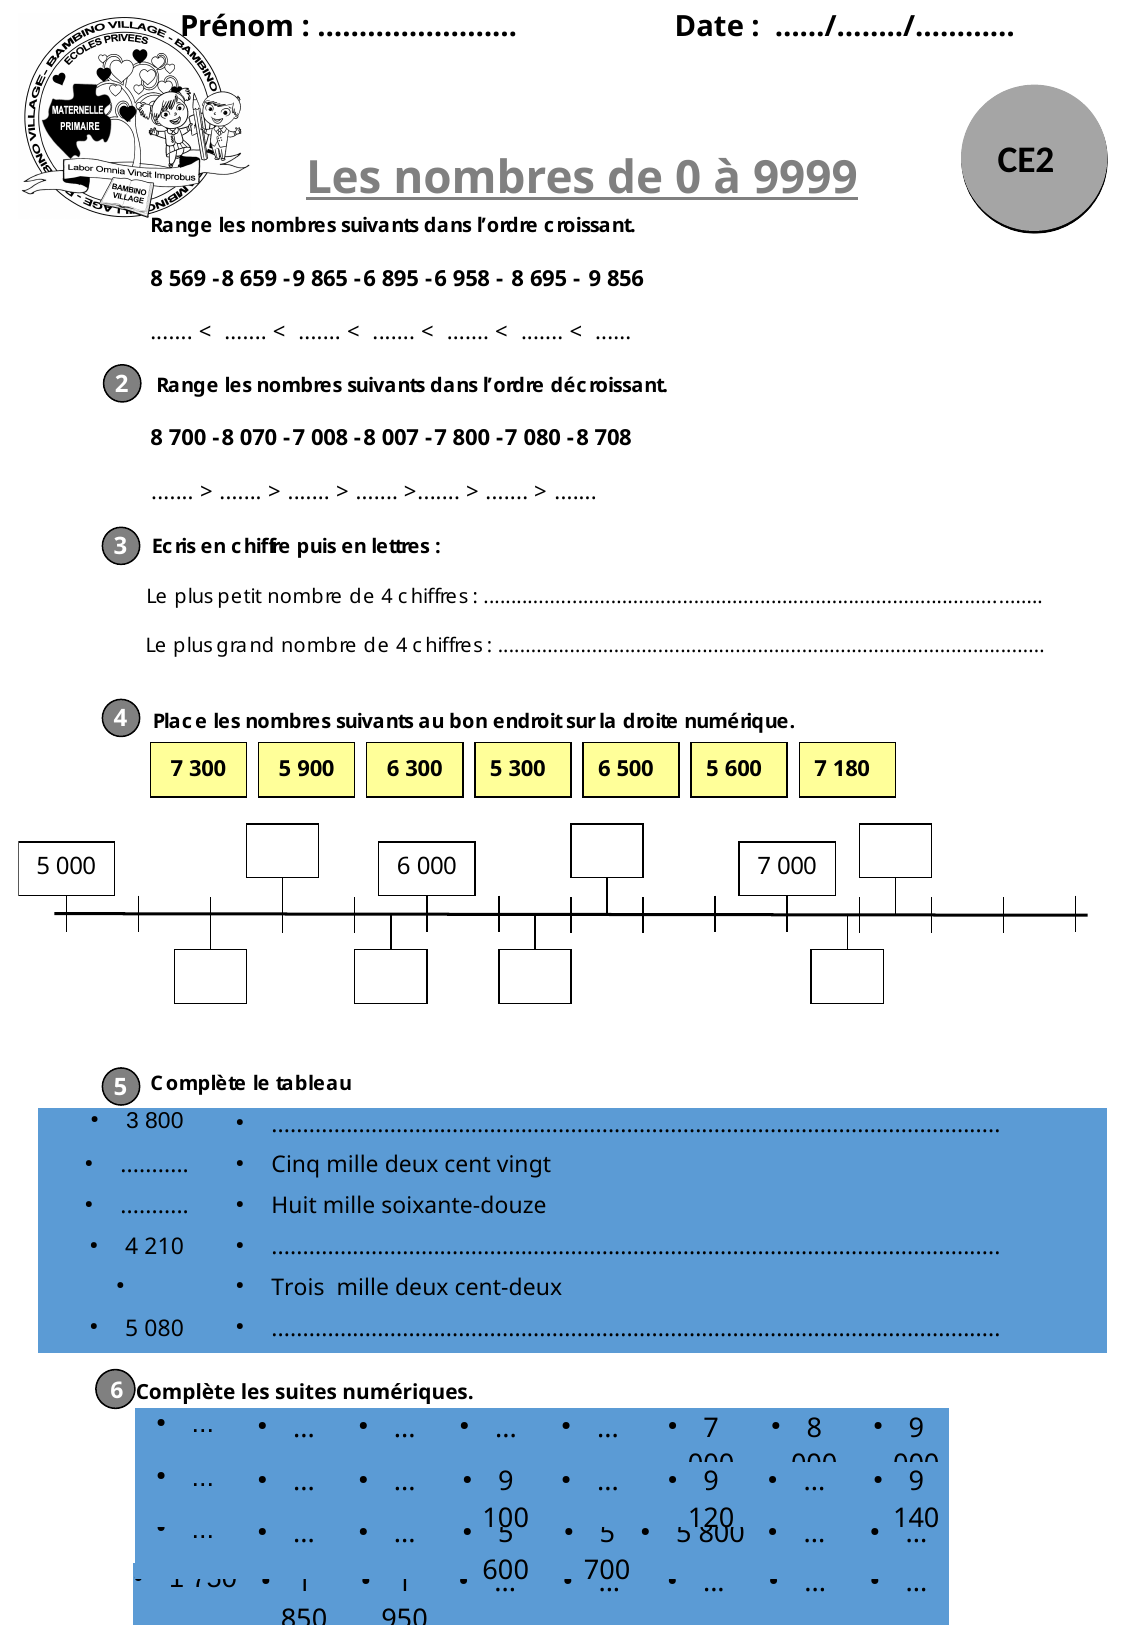

Prénom : …………………… Date : ……/……../…………
CE2
Les nombres de 0 à 9999
| 3 800 | ..................................................................................................................... |
| --- | --- |
| ........... | Cinq mille deux cent vingt |
| ........... | Huit mille soixante-douze |
| 4 210 | ..................................................................................................................... |
| | Trois mille deux cent-deux |
| 5 080 | ..................................................................................................................... |
 Complète les suites numériques.
6
| ... | ... | ... | ... | ... | 7 000 | 8 000 | 9 000 |
| --- | --- | --- | --- | --- | --- | --- | --- |
| ... | ... | ... | 9 100 | ... | 9 120 | ... | 9 140 |
| --- | --- | --- | --- | --- | --- | --- | --- |
| ... | ... | ... | 5 600 | 5 700 | 5 800 | ... | ... |
| --- | --- | --- | --- | --- | --- | --- | --- |
| 1 750 | 1 850 | 1 950 | ... | ... | ... | ... | ... |
| --- | --- | --- | --- | --- | --- | --- | --- |